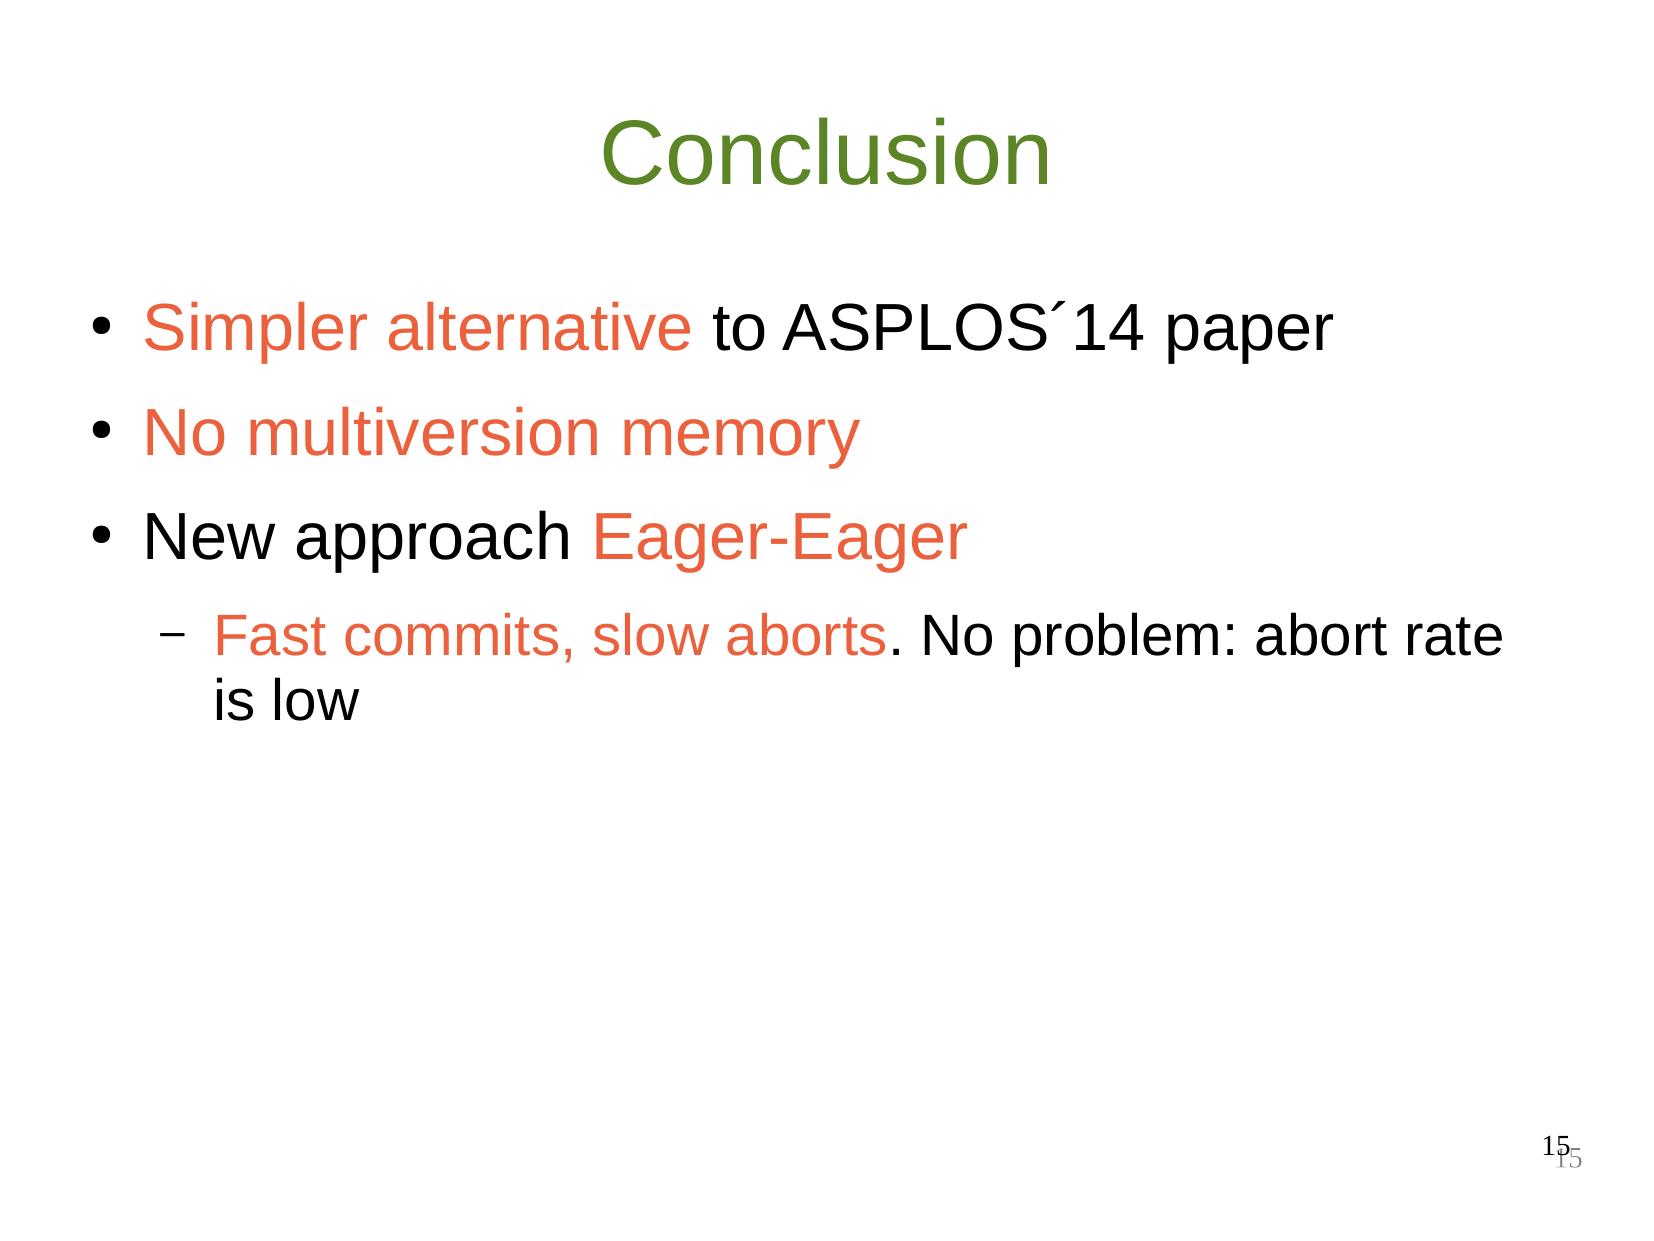

# Conclusion
Simpler alternative to ASPLOS´14 paper
No multiversion memory
New approach Eager-Eager
Fast commits, slow aborts. No problem: abort rate is low
15